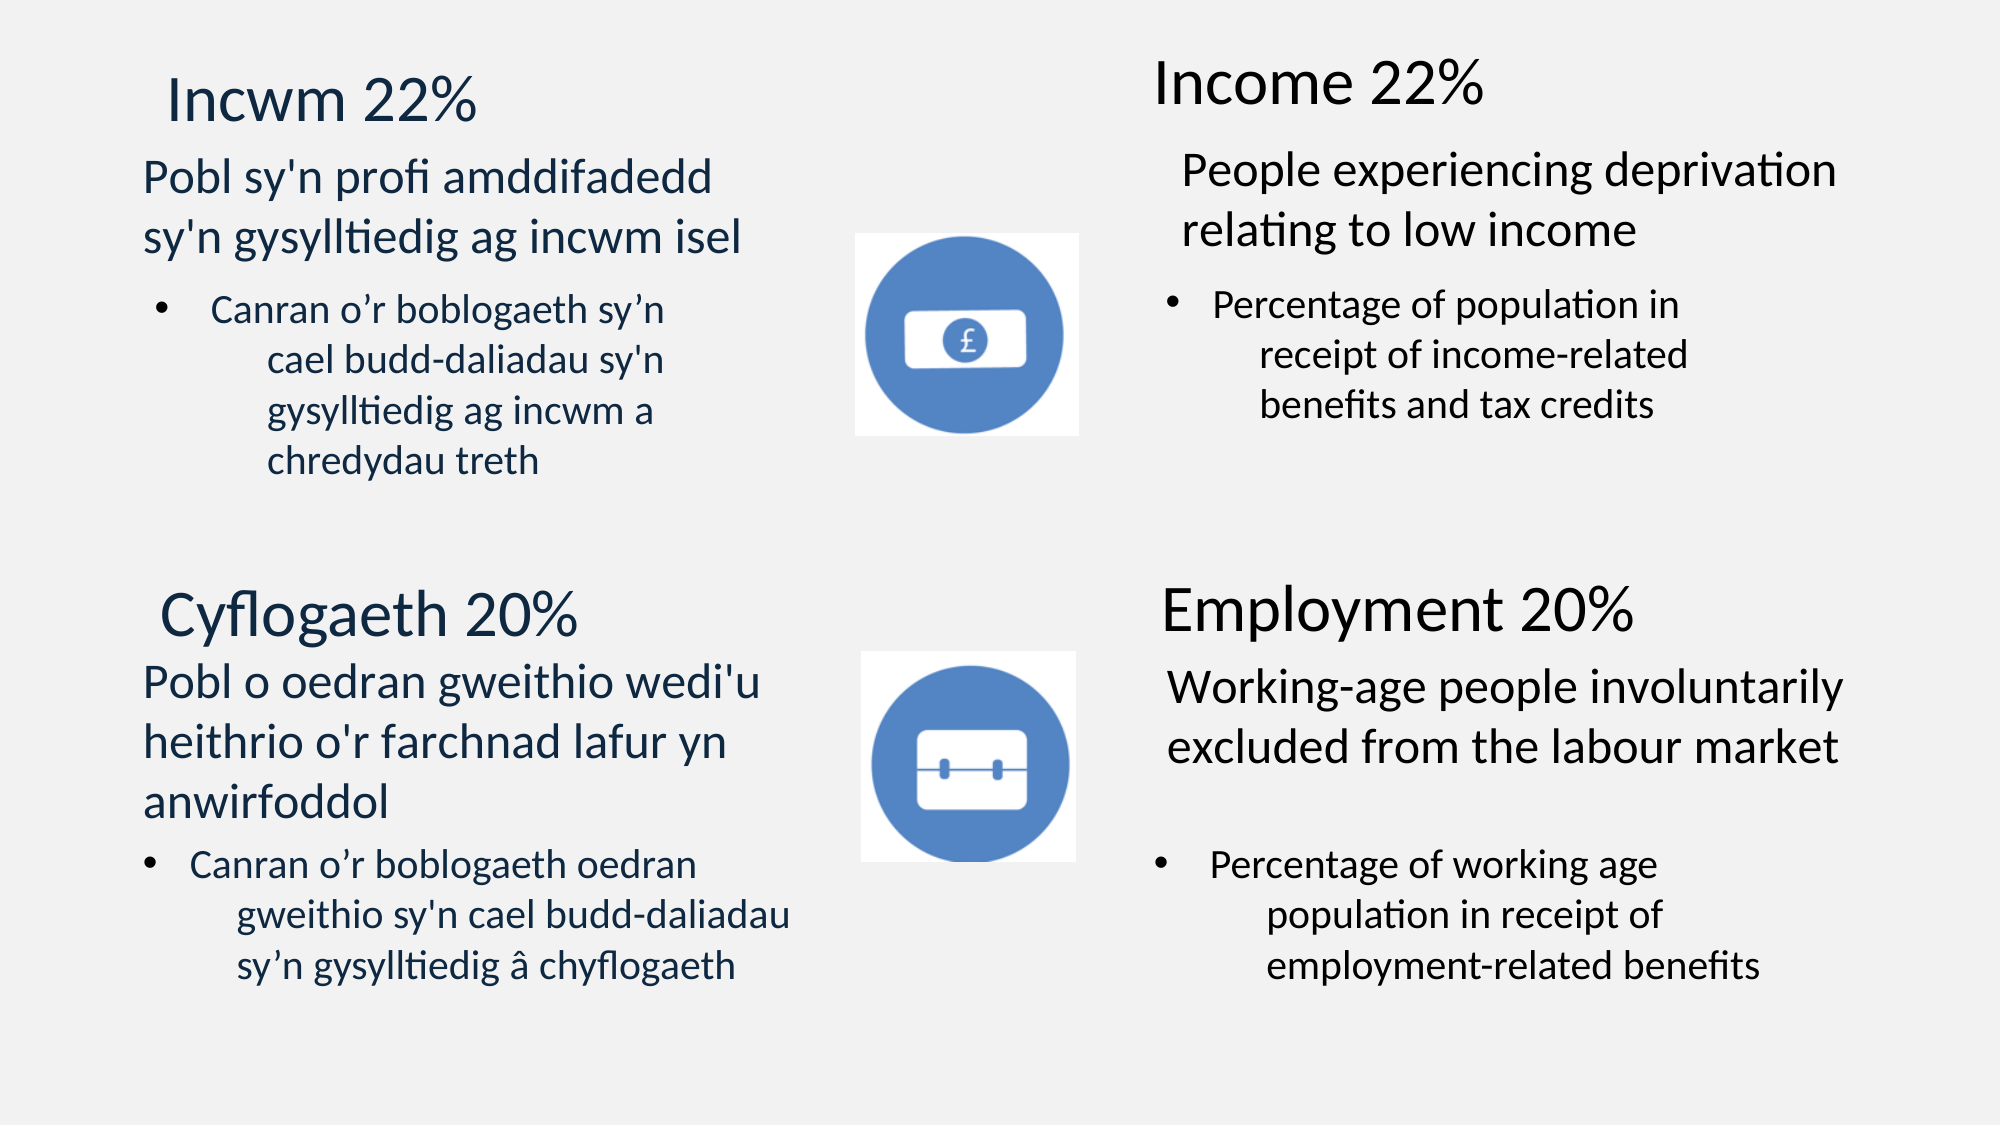

Incwm 22%
Income 22%
People experiencing deprivation
relating to low income
Pobl sy'n profi amddifadedd
sy'n gysylltiedig ag incwm isel
Percentage of population in receipt of income-related benefits and tax credits
Canran o’r boblogaeth sy’n cael budd-daliadau sy'n gysylltiedig ag incwm a chredydau treth
Employment 20%
Cyflogaeth 20%
Pobl o oedran gweithio wedi'u heithrio o'r farchnad lafur yn anwirfoddol
Working-age people involuntarily excluded from the labour market
Canran o’r boblogaeth oedran gweithio sy'n cael budd-daliadau sy’n gysylltiedig â chyflogaeth
Percentage of working age population in receipt of employment-related benefits